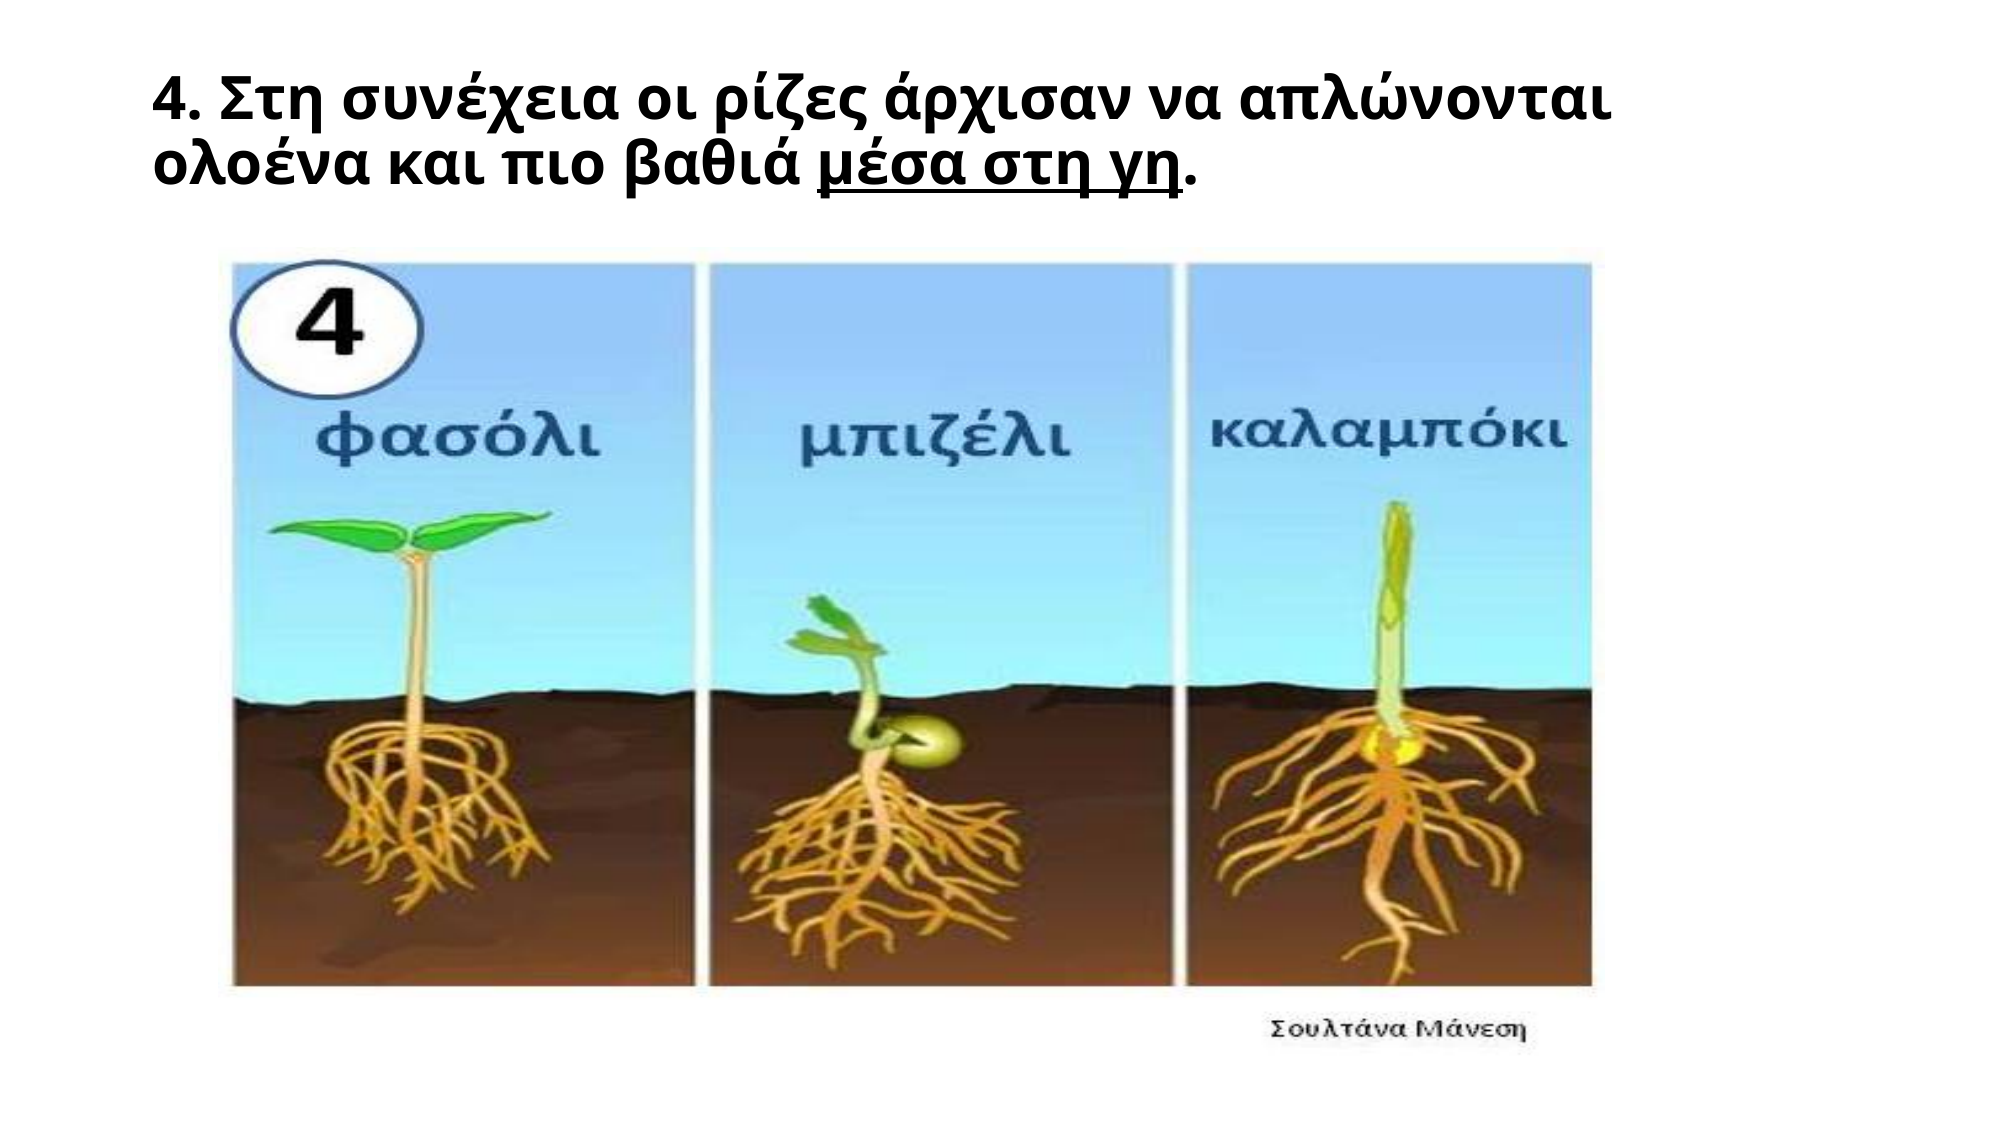

# 4. Στη συνέχεια οι ρίζες άρχισαν να απλώνονται ολοένα και πιο βαθιά μέσα στη γη.